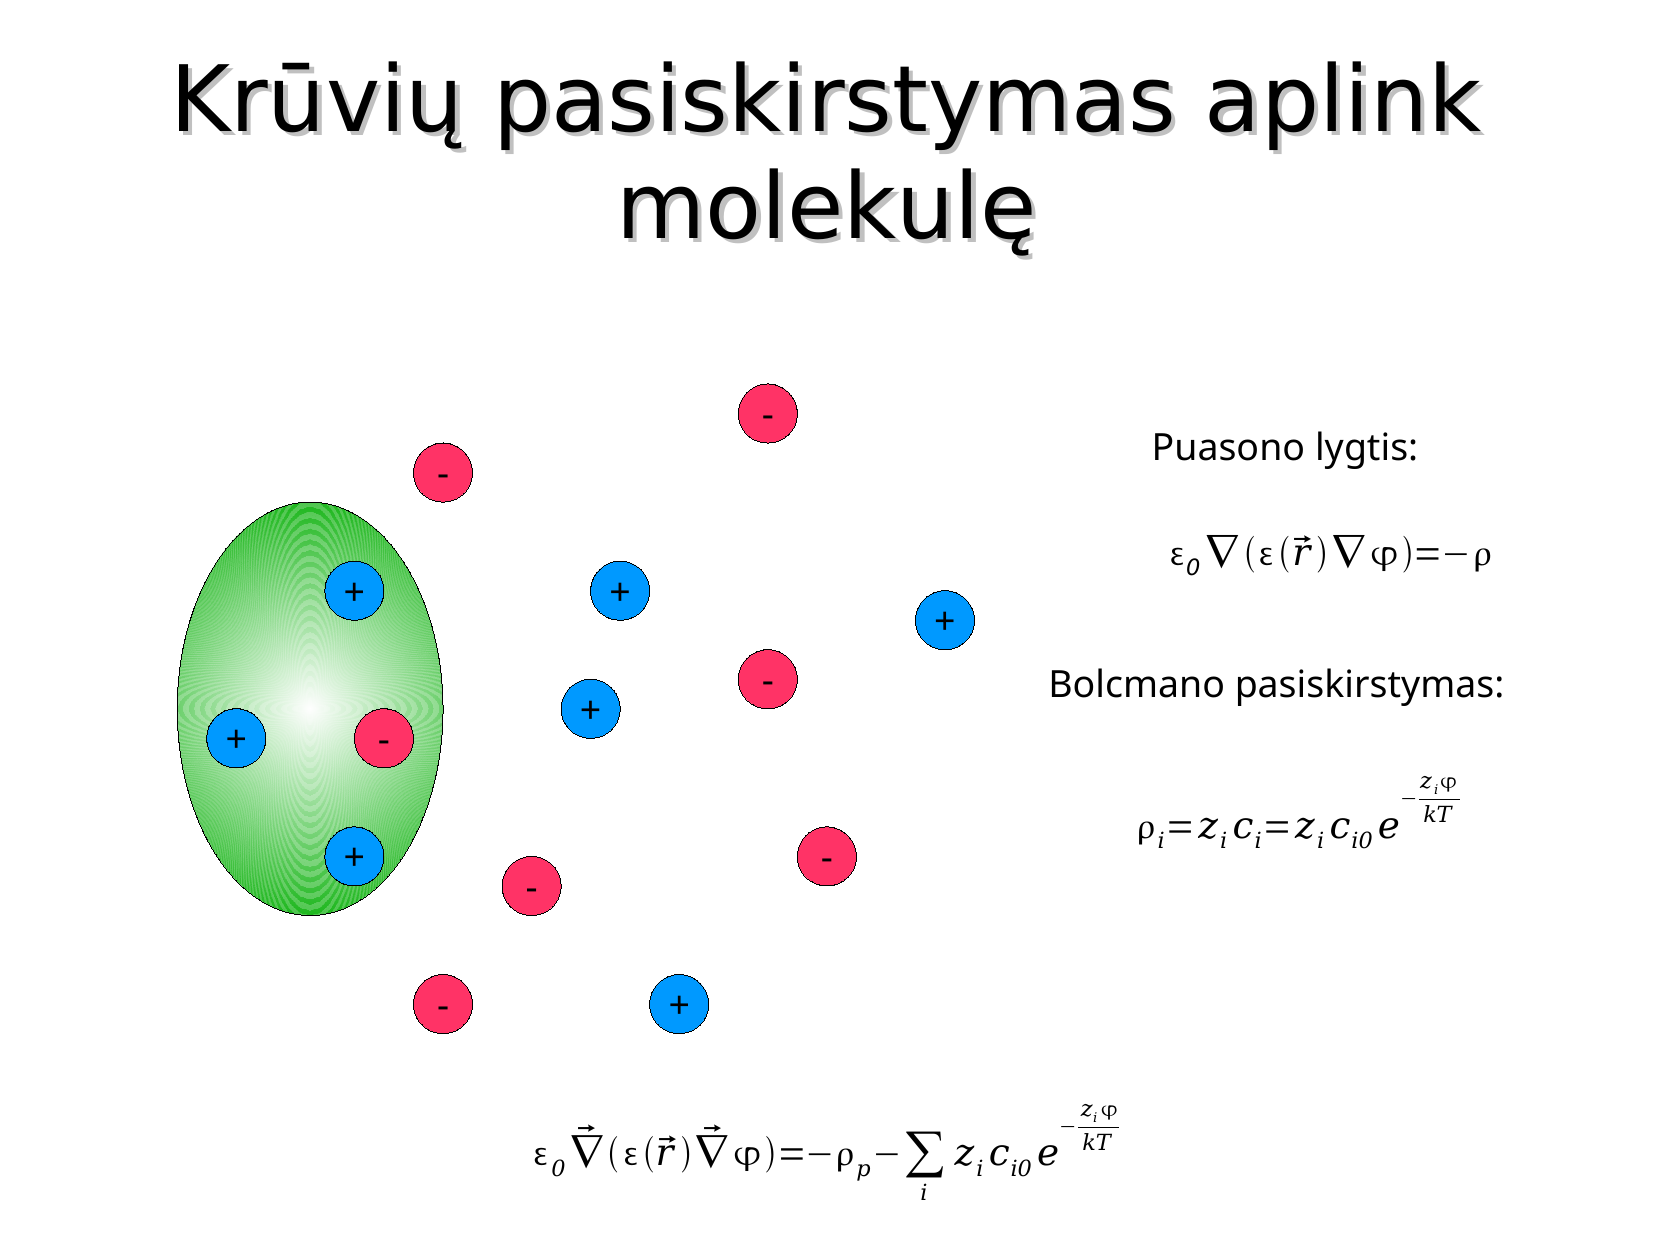

# Krūvių pasiskirstymas aplink molekulę
-
Puasono lygtis:
-
+
+
-
+
+
+
-
Bolcmano pasiskirstymas:
+
-
-
-
+